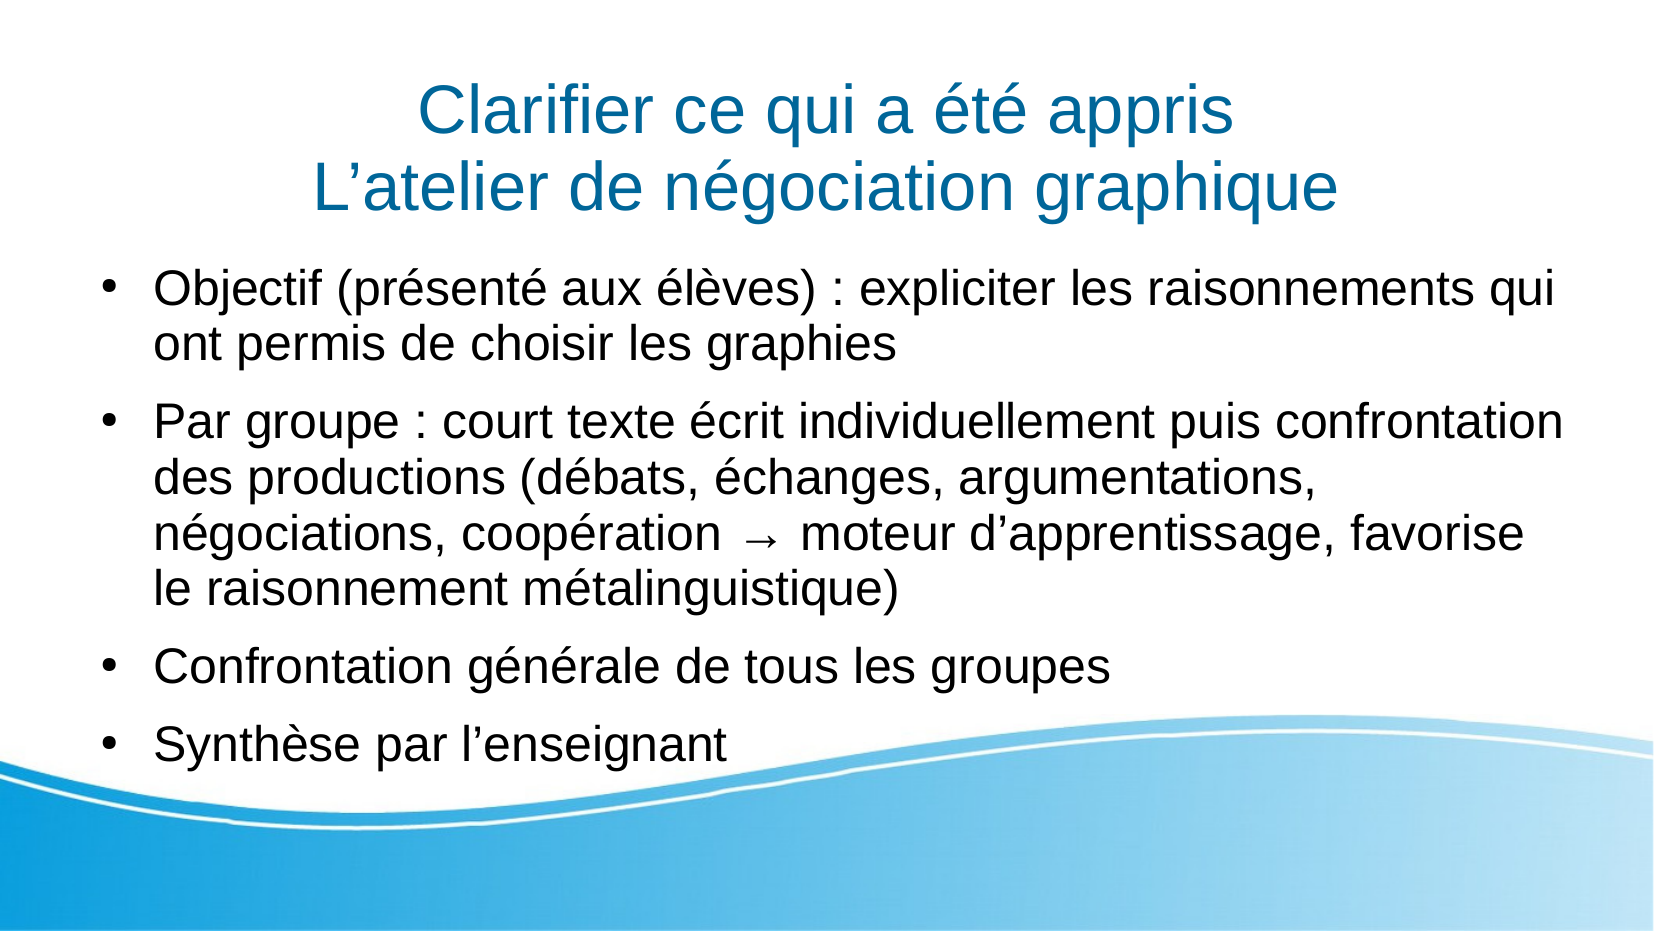

# Clarifier ce qui a été appris L’atelier de négociation graphique
Objectif (présenté aux élèves) : expliciter les raisonnements qui ont permis de choisir les graphies
Par groupe : court texte écrit individuellement puis confrontation des productions (débats, échanges, argumentations, négociations, coopération → moteur d’apprentissage, favorise le raisonnement métalinguistique)
Confrontation générale de tous les groupes
Synthèse par l’enseignant